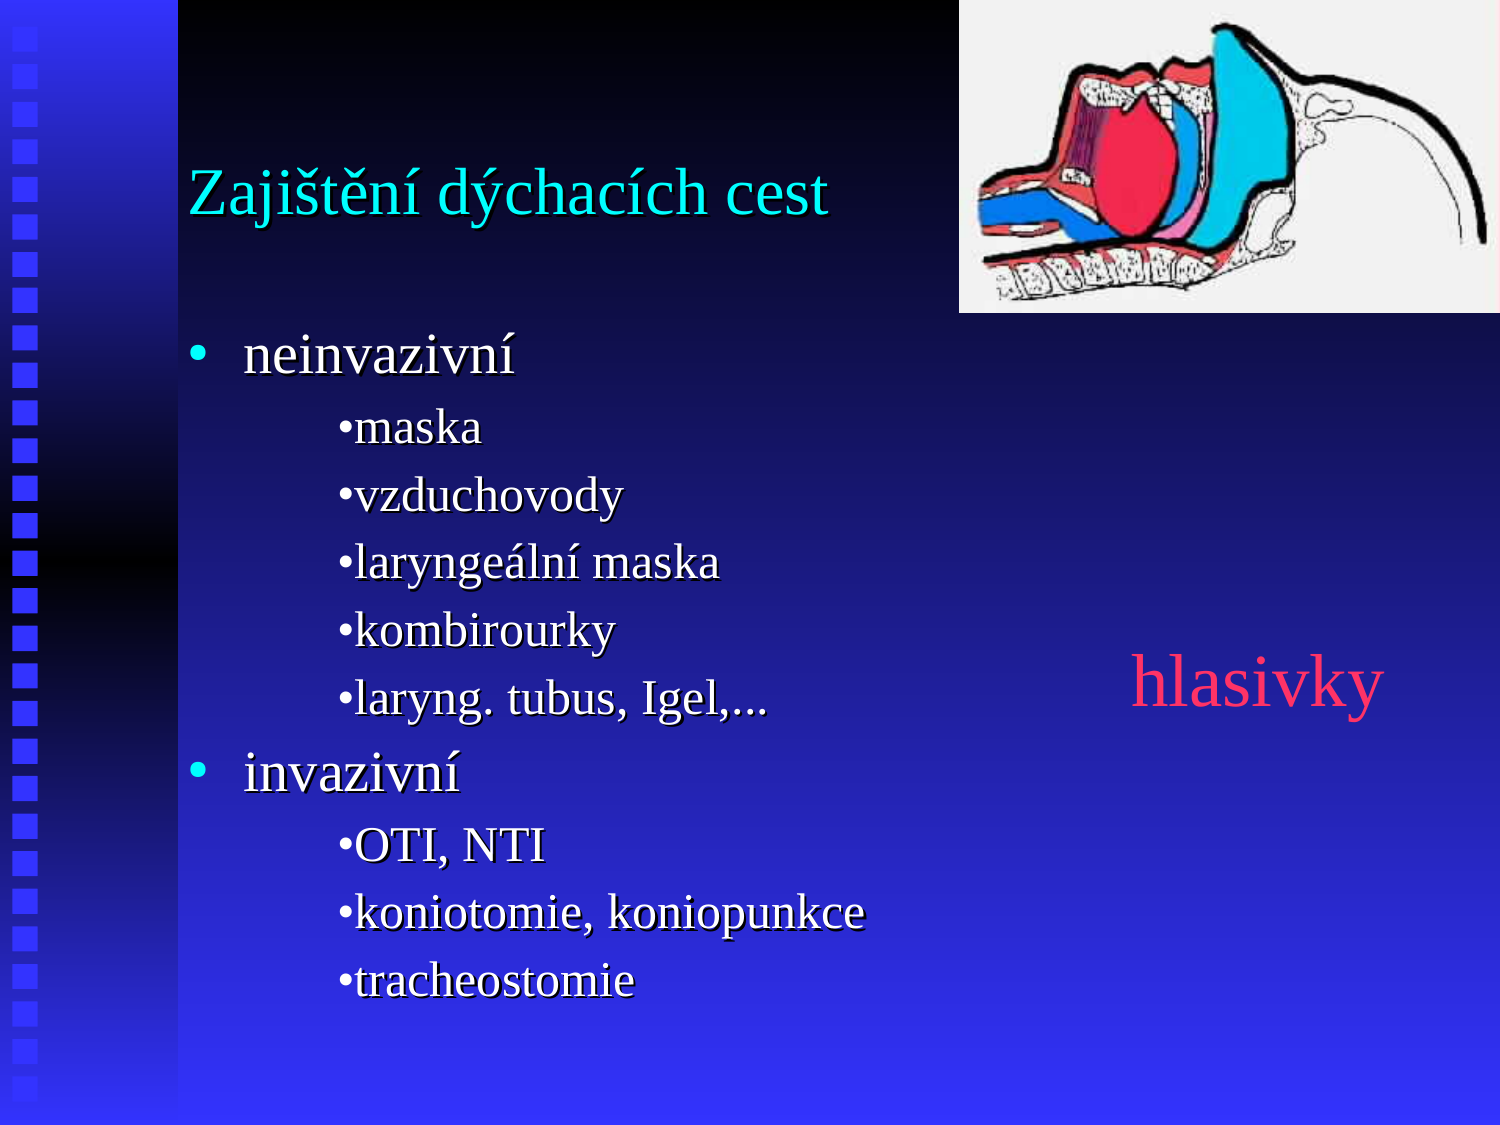

# Zajištění dýchacích cest
neinvazivní
maska
vzduchovody
laryngeální maska
kombirourky
laryng. tubus, Igel,...
invazivní
OTI, NTI
koniotomie, koniopunkce
tracheostomie
hlasivky